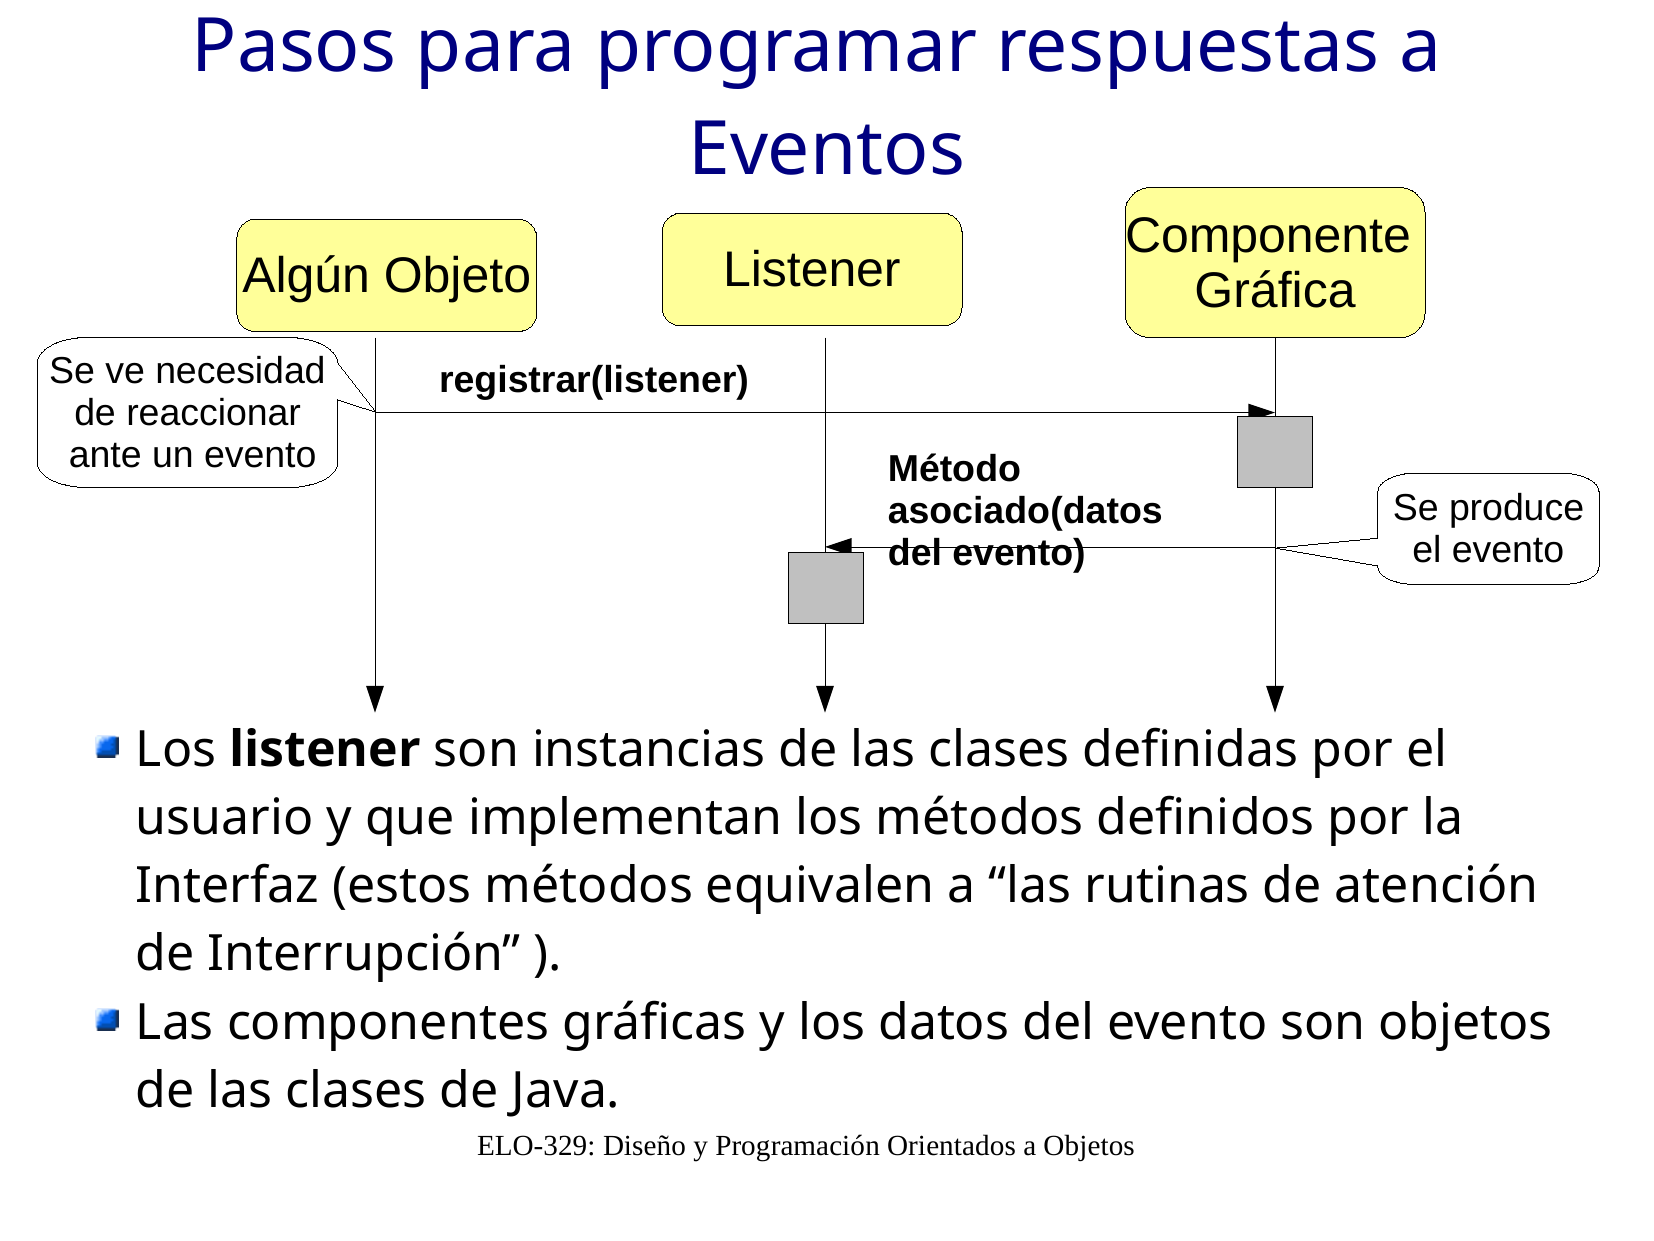

# Pasos para programar respuestas a Eventos
Componente
Gráfica
Listener
Algún Objeto
Se ve necesidad
de reaccionar
 ante un evento
registrar(listener)
Método asociado(datos del evento)
Se produce
el evento
Los listener son instancias de las clases definidas por el usuario y que implementan los métodos definidos por la Interfaz (estos métodos equivalen a “las rutinas de atención de Interrupción” ).
Las componentes gráficas y los datos del evento son objetos de las clases de Java.